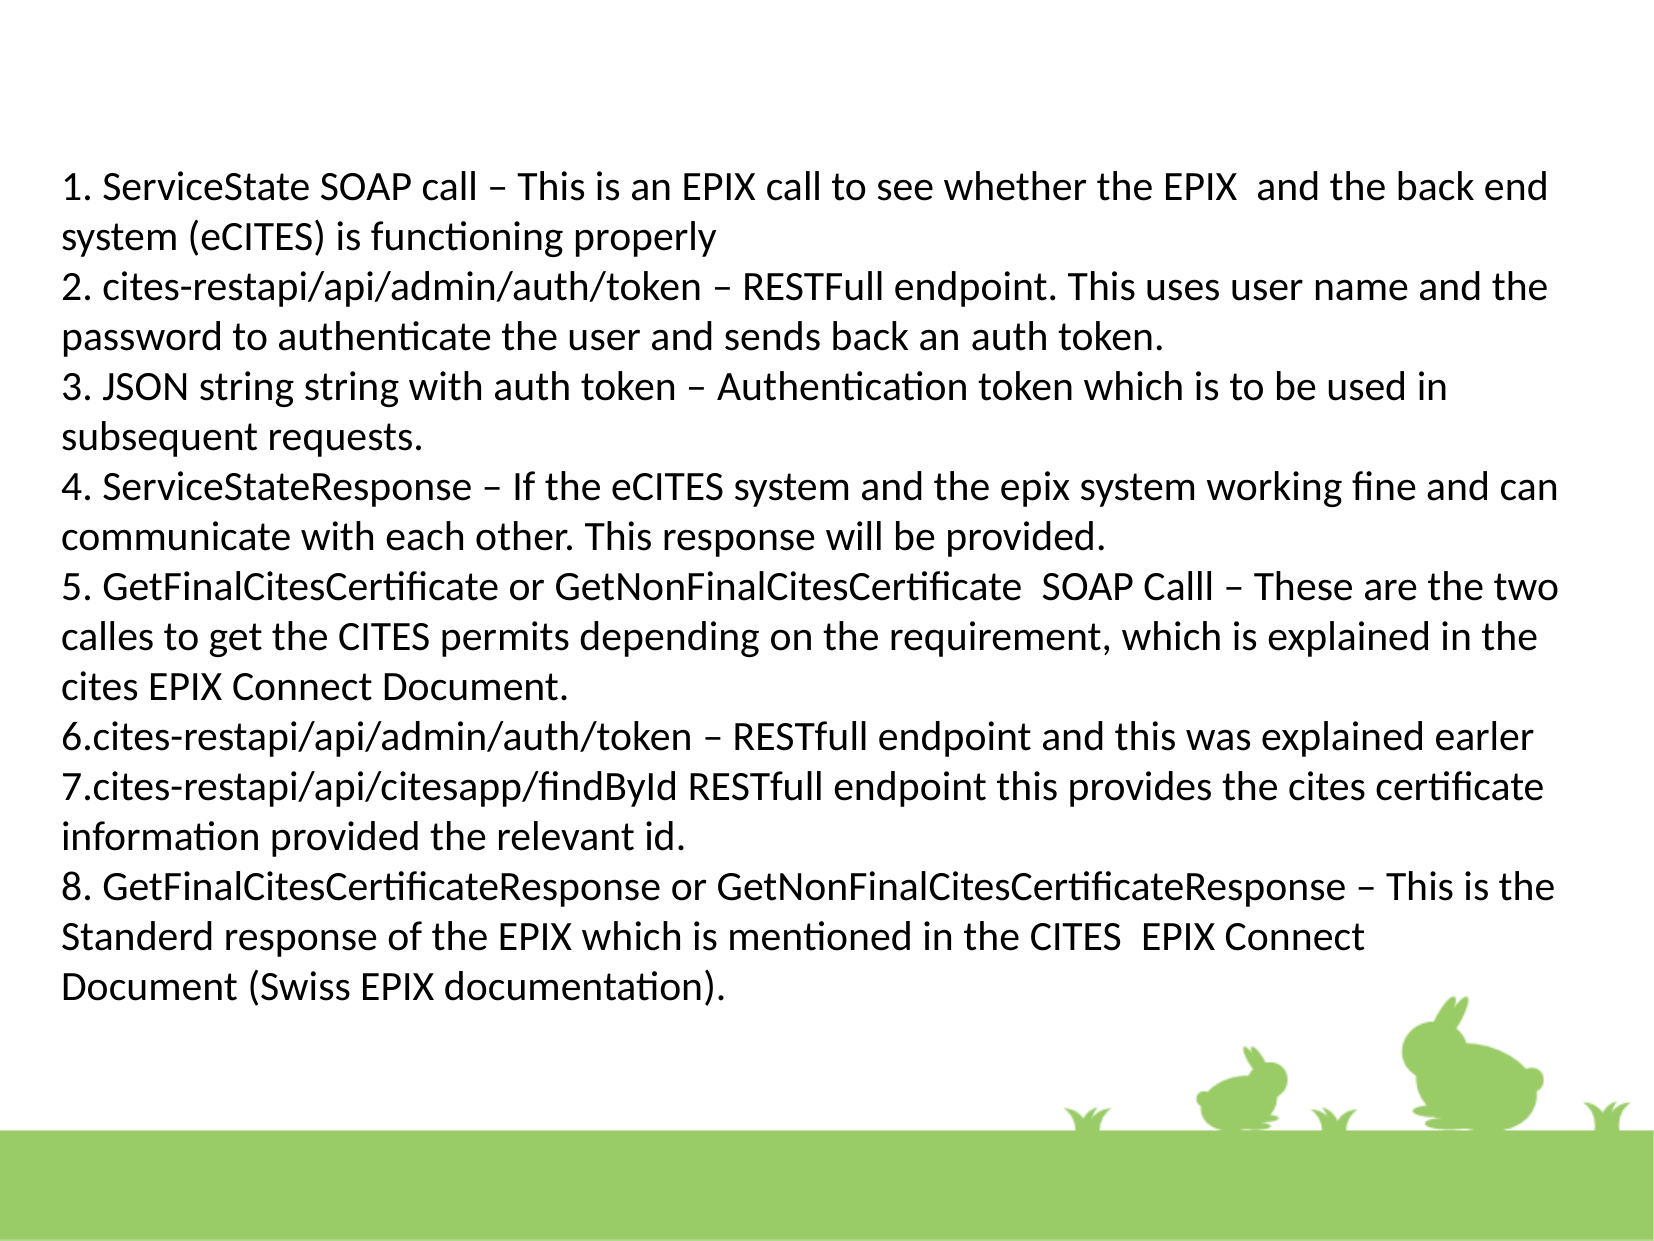

1. ServiceState SOAP call – This is an EPIX call to see whether the EPIX  and the back end system (eCITES) is functioning properly
2. cites-restapi/api/admin/auth/token – RESTFull endpoint. This uses user name and the password to authenticate the user and sends back an auth token.
3. JSON string string with auth token – Authentication token which is to be used in subsequent requests.
4. ServiceStateResponse – If the eCITES system and the epix system working fine and can communicate with each other. This response will be provided.
5. GetFinalCitesCertificate or GetNonFinalCitesCertificate  SOAP Calll – These are the two calles to get the CITES permits depending on the requirement, which is explained in the cites EPIX Connect Document.
6.cites-restapi/api/admin/auth/token – RESTfull endpoint and this was explained earler
7.cites-restapi/api/citesapp/findById RESTfull endpoint this provides the cites certificate information provided the relevant id.
8. GetFinalCitesCertificateResponse or GetNonFinalCitesCertificateResponse – This is the Standerd response of the EPIX which is mentioned in the CITES  EPIX Connect Document (Swiss EPIX documentation).